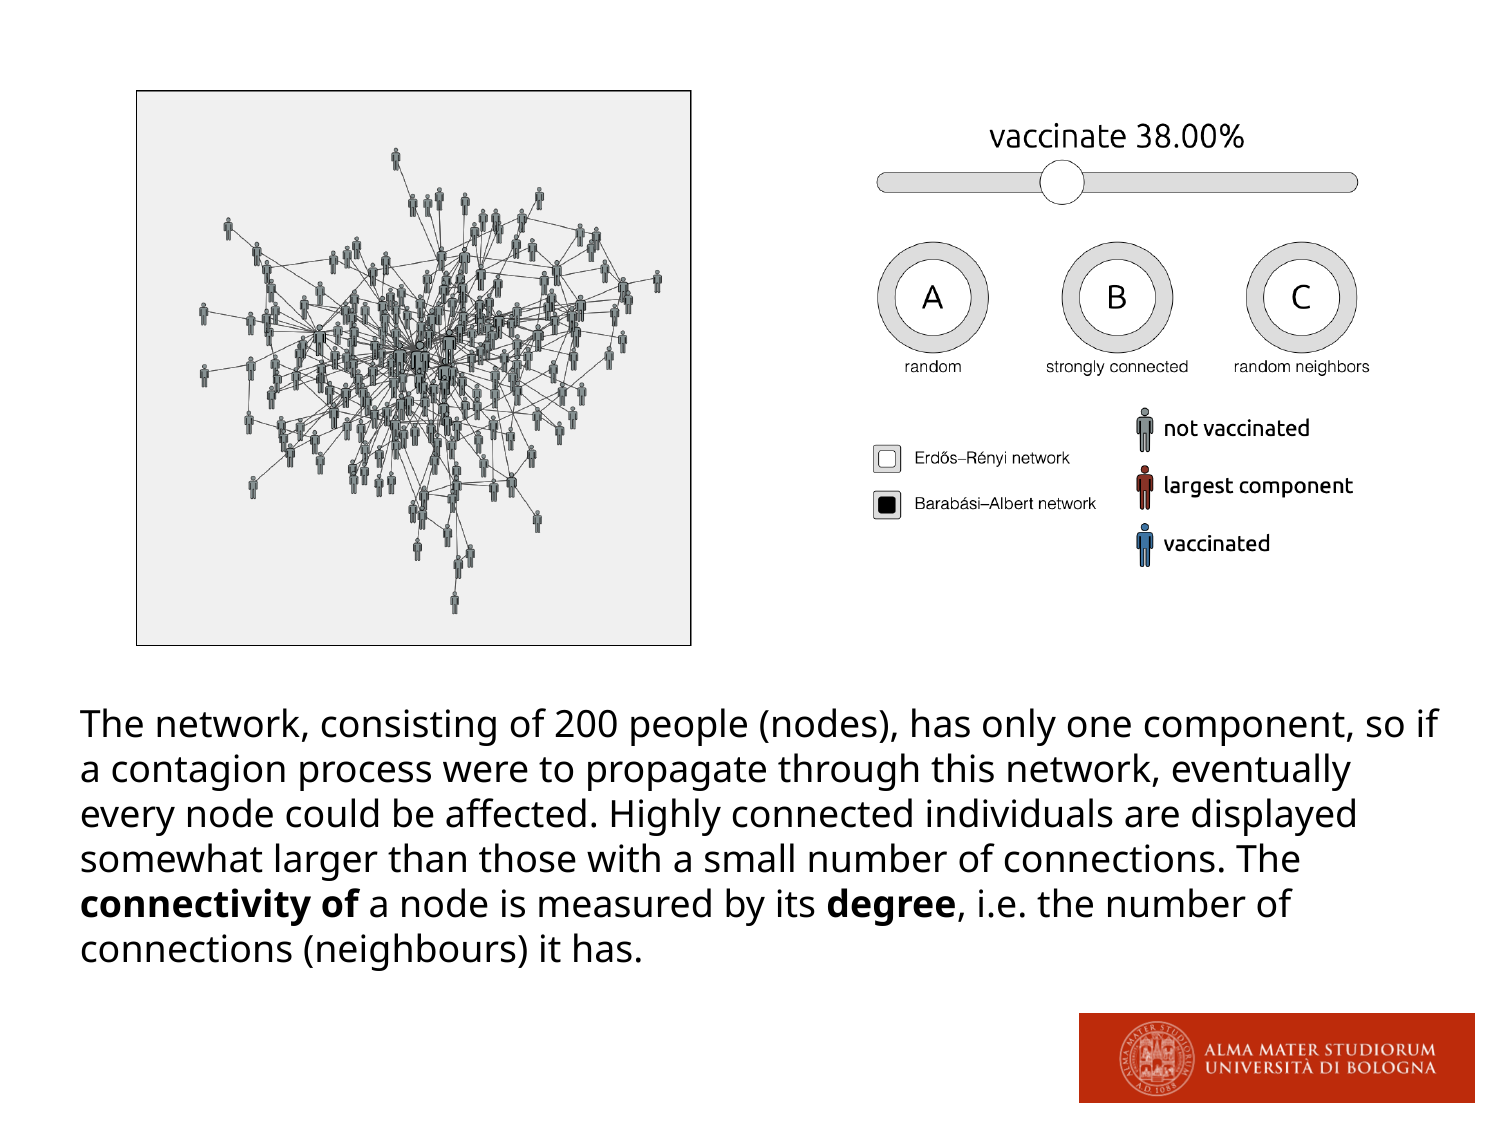

#
The network, consisting of 200 people (nodes), has only one component, so if a contagion process were to propagate through this network, eventually every node could be affected. Highly connected individuals are displayed somewhat larger than those with a small number of connections. The connectivity of a node is measured by its degree, i.e. the number of connections (neighbours) it has.